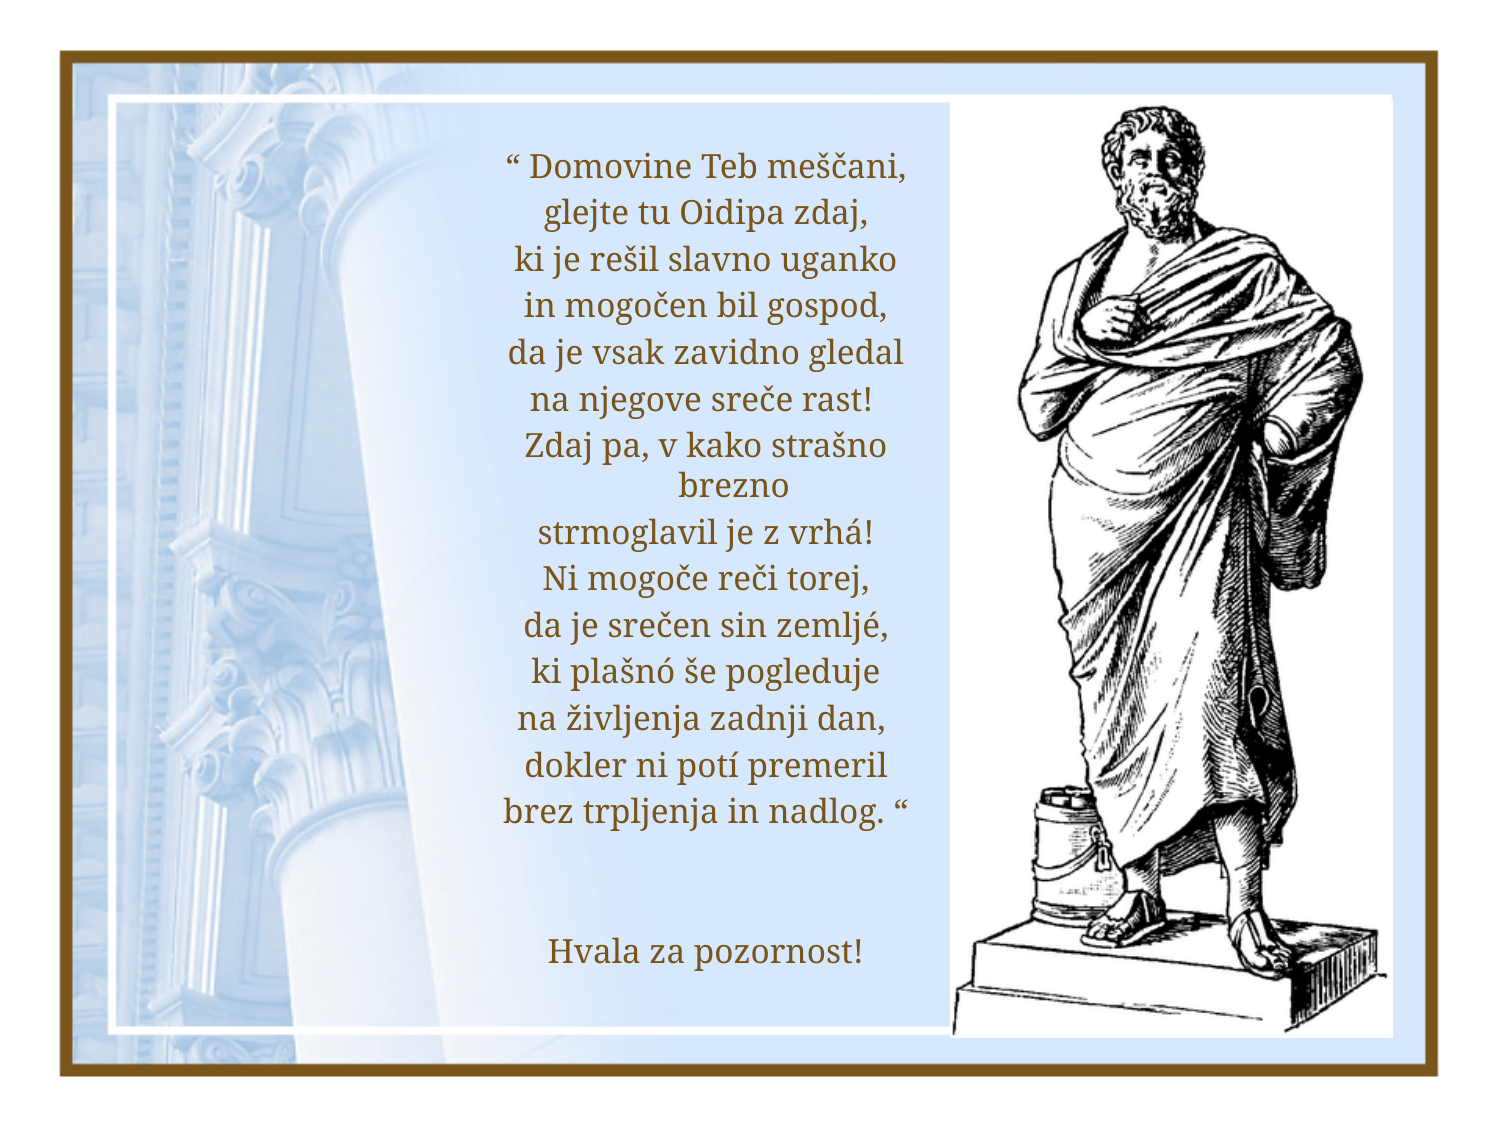

#
“ Domovine Teb meščani,
glejte tu Oidipa zdaj,
ki je rešil slavno uganko
in mogočen bil gospod,
da je vsak zavidno gledal
na njegove sreče rast!
Zdaj pa, v kako strašno brezno
strmoglavil je z vrhá!
Ni mogoče reči torej,
da je srečen sin zemljé,
ki plašnó še pogleduje
na življenja zadnji dan,
dokler ni potí premeril
brez trpljenja in nadlog. “
Hvala za pozornost!